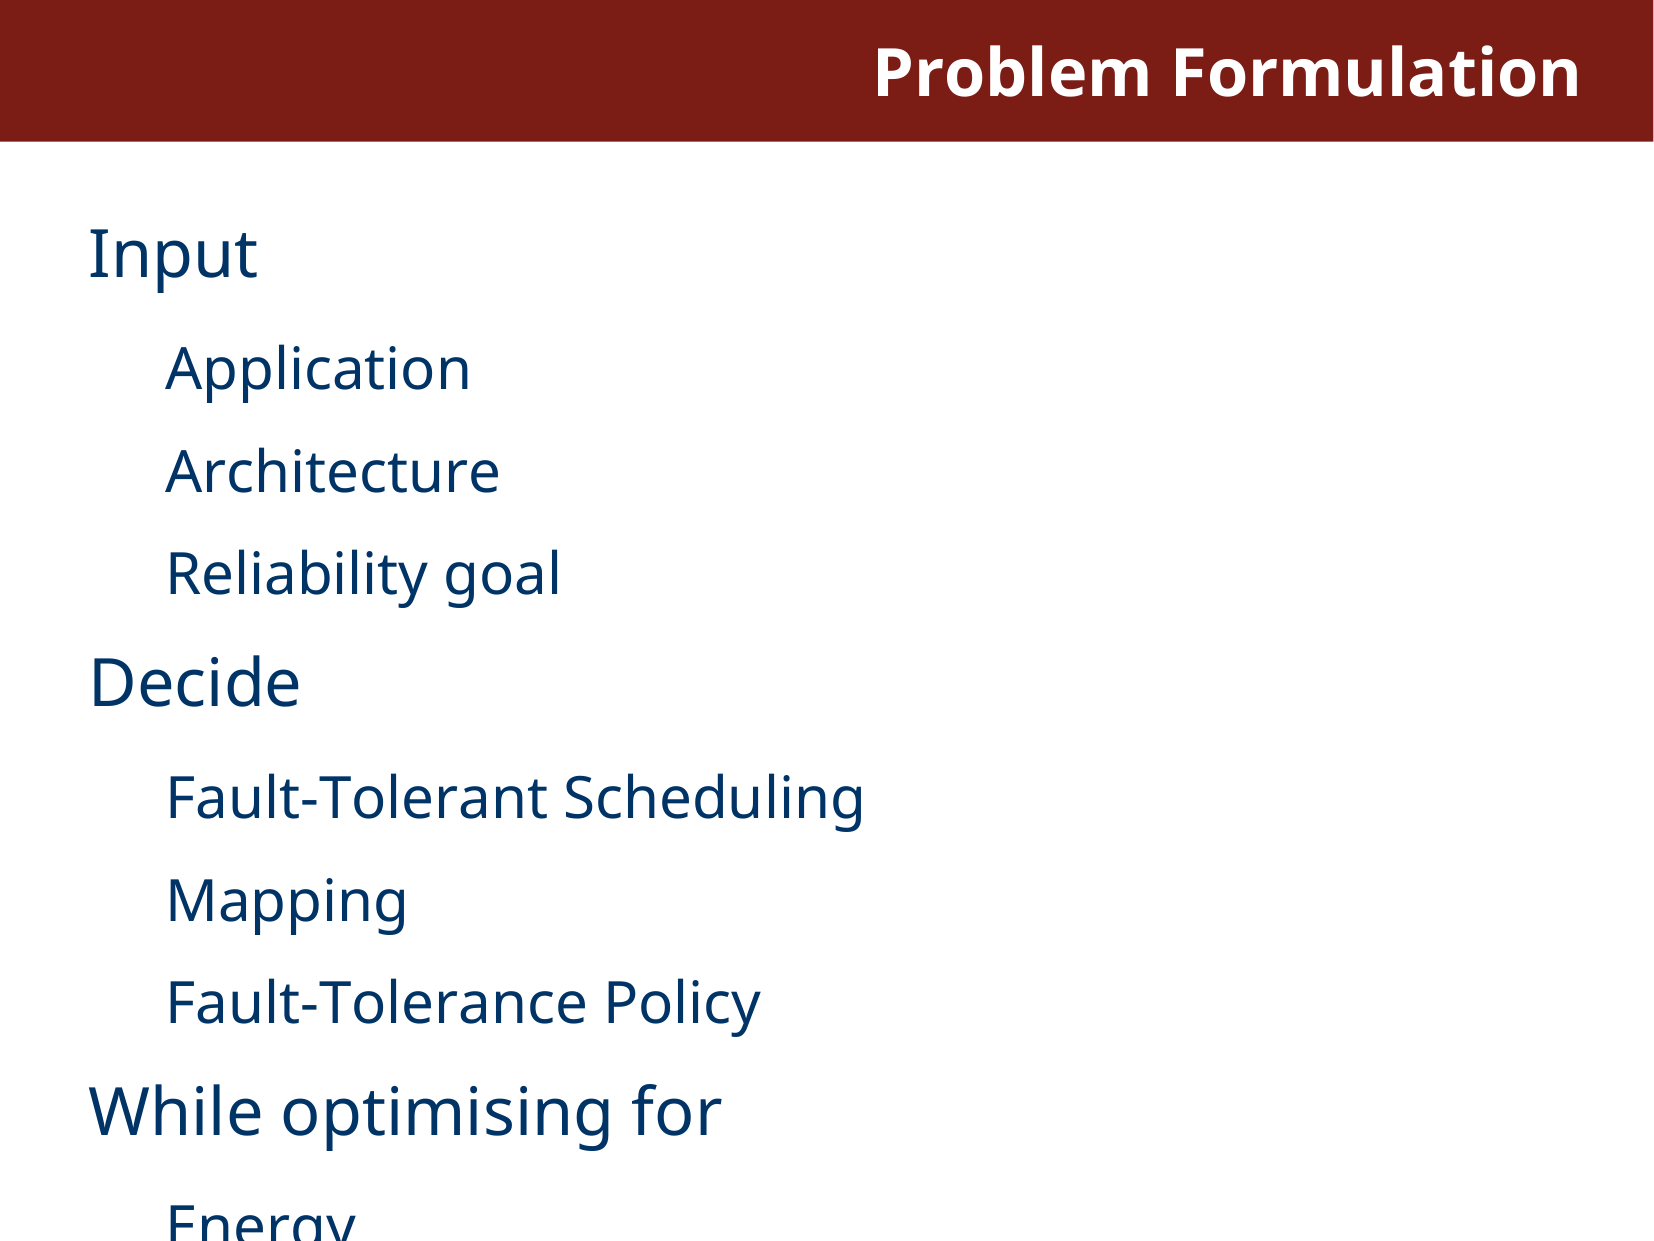

# Problem Formulation
Input
Application
Architecture
Reliability goal
Decide
Fault-Tolerant Scheduling
Mapping
Fault-Tolerance Policy
While optimising for
Energy
Under hard reliability goal